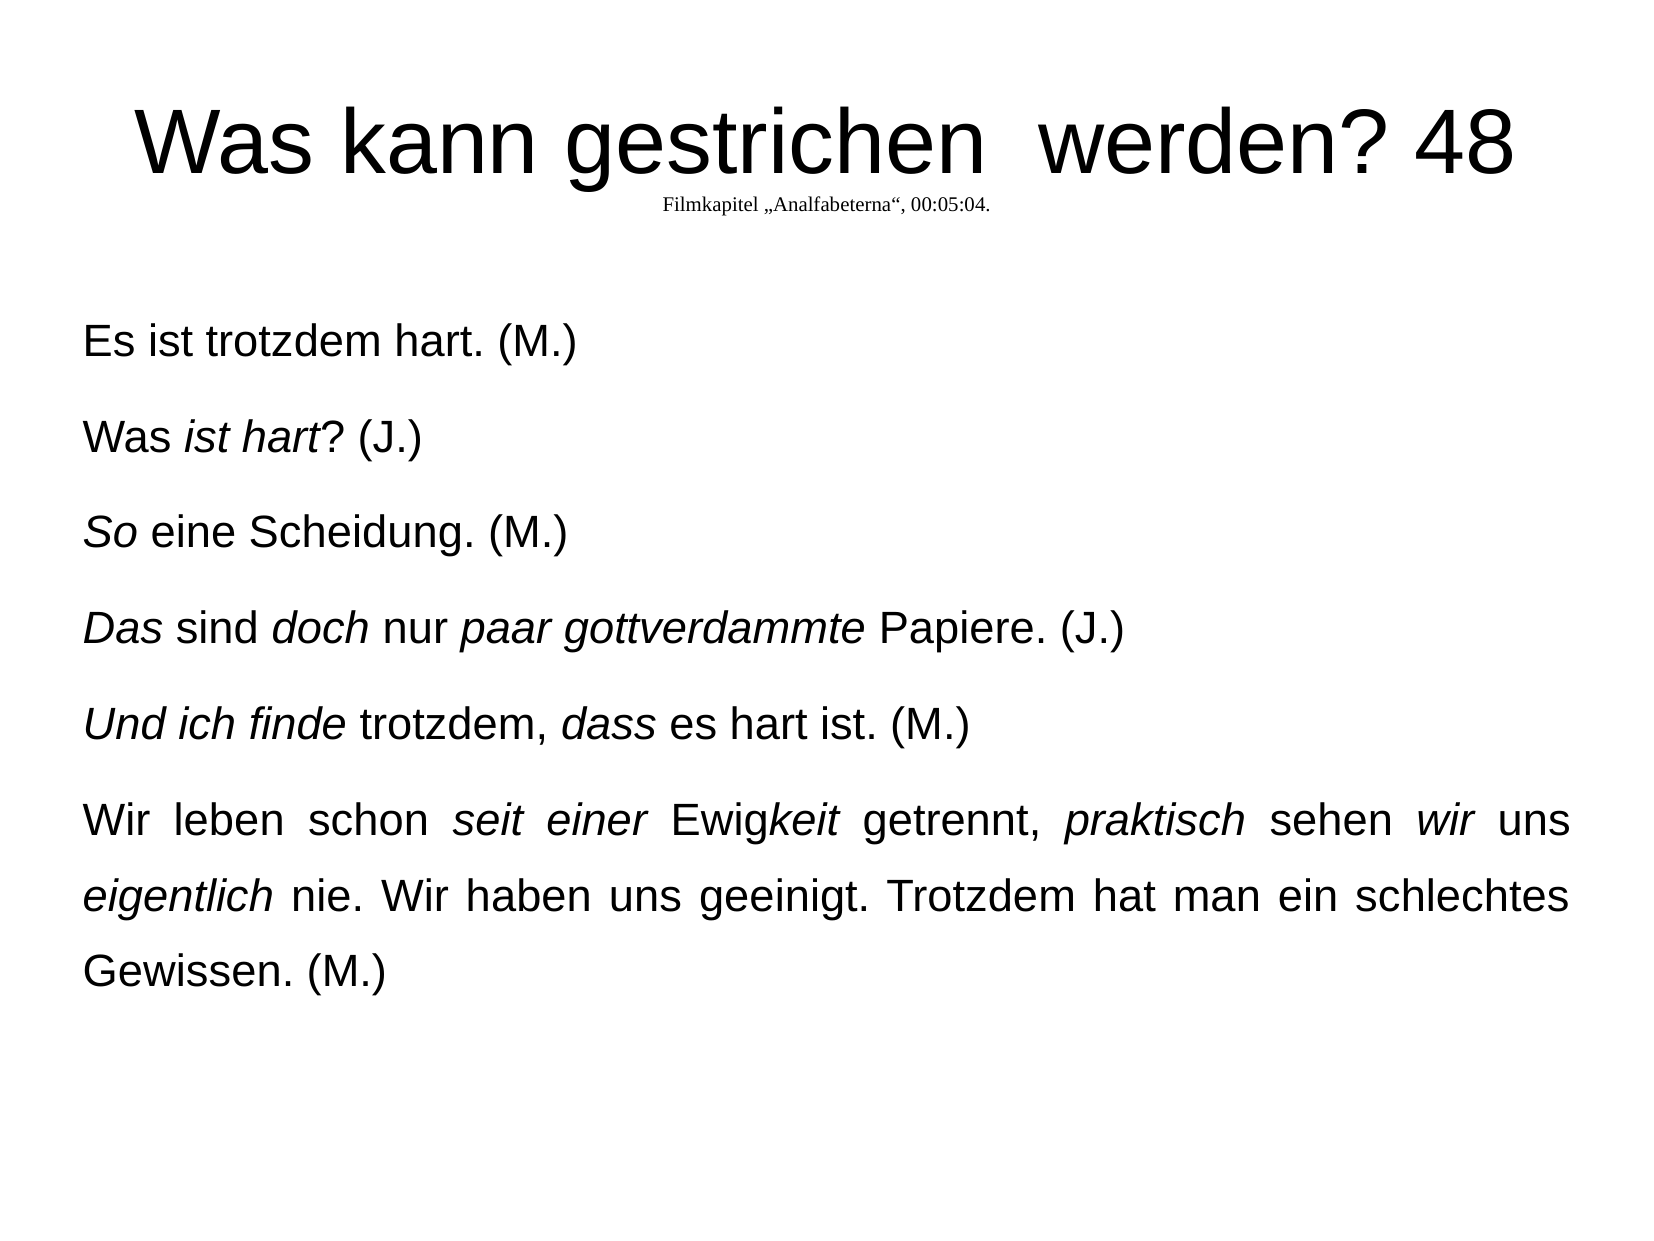

# Was kann gestrichen werden? 48 Filmkapitel „Analfabeterna“, 00:05:04.
Es ist trotzdem hart. (M.)
Was ist hart? (J.)
So eine Scheidung. (M.)
Das sind doch nur paar gottverdammte Papiere. (J.)
Und ich finde trotzdem, dass es hart ist. (M.)
Wir leben schon seit einer Ewigkeit getrennt, praktisch sehen wir uns eigentlich nie. Wir haben uns geeinigt. Trotzdem hat man ein schlechtes Gewissen. (M.)